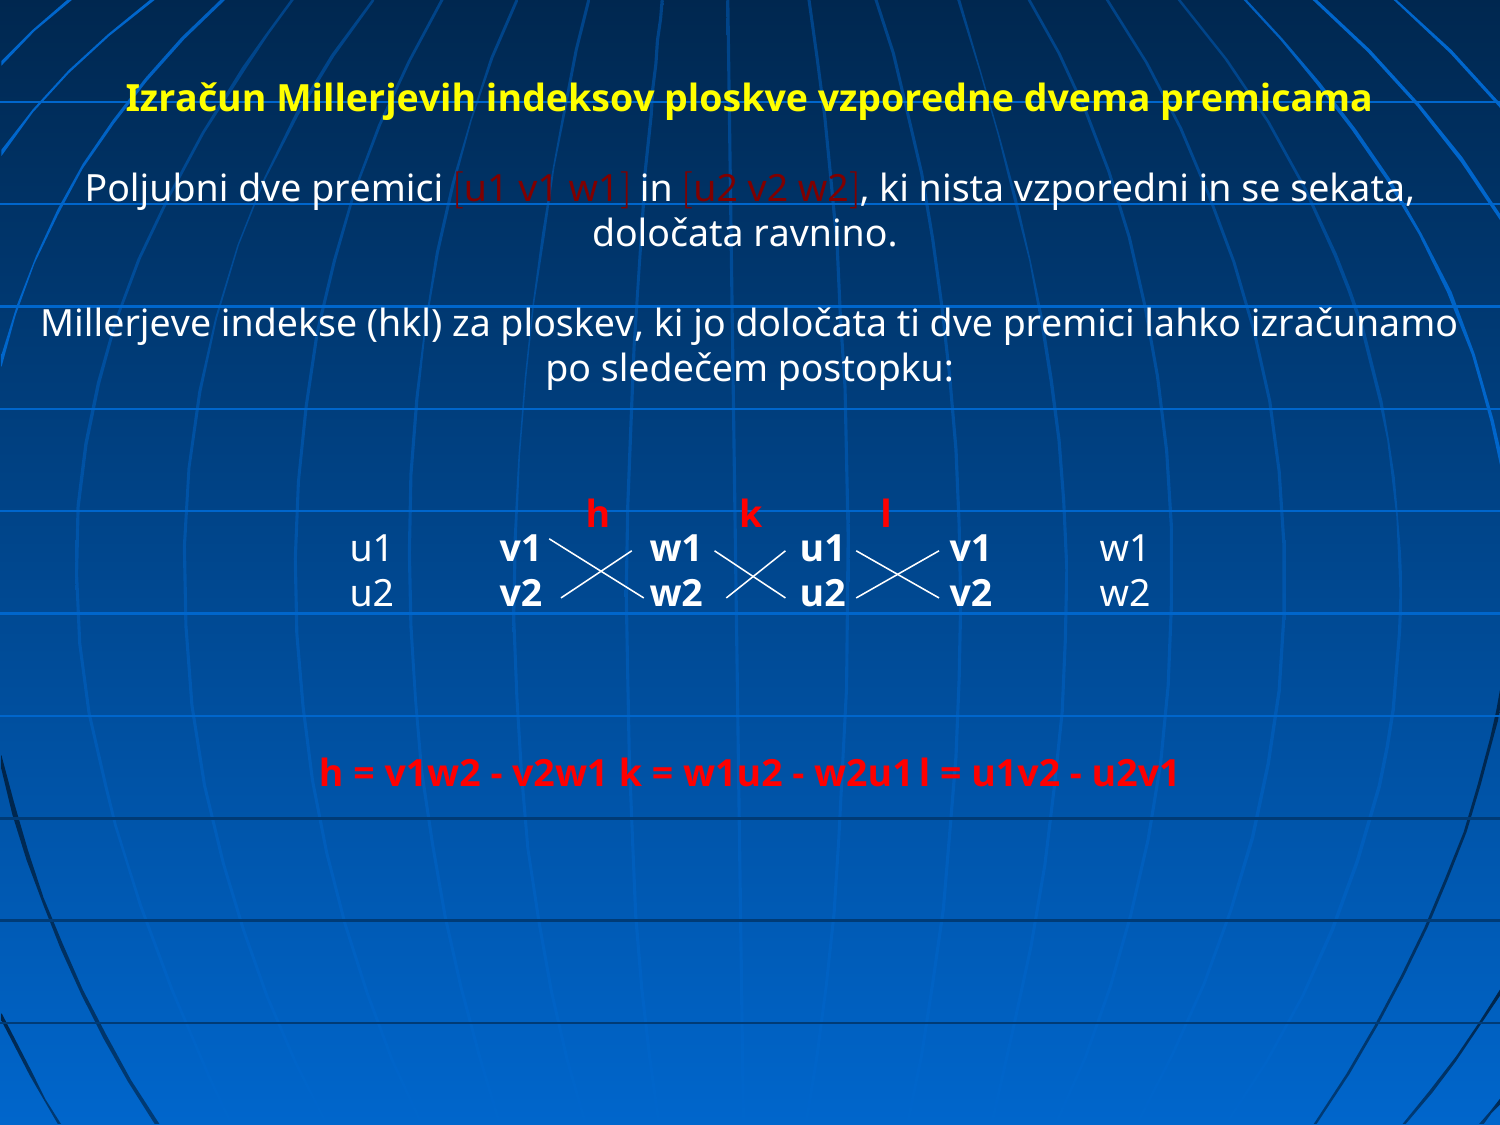

Izračun Millerjevih indeksov ploskve vzporedne dvema premicama
Poljubni dve premici u1 v1 w1 in u2 v2 w2, ki nista vzporedni in se sekata, določata ravnino.
Millerjeve indekse (hkl) za ploskev, ki jo določata ti dve premici lahko izračunamo po sledečem postopku:
u1	v1	w1	u1	v1	w1
u2	v2	w2 	u2	v2	w2
h = v1w2 - v2w1	k = w1u2 - w2u1	l = u1v2 - u2v1
h
k
l